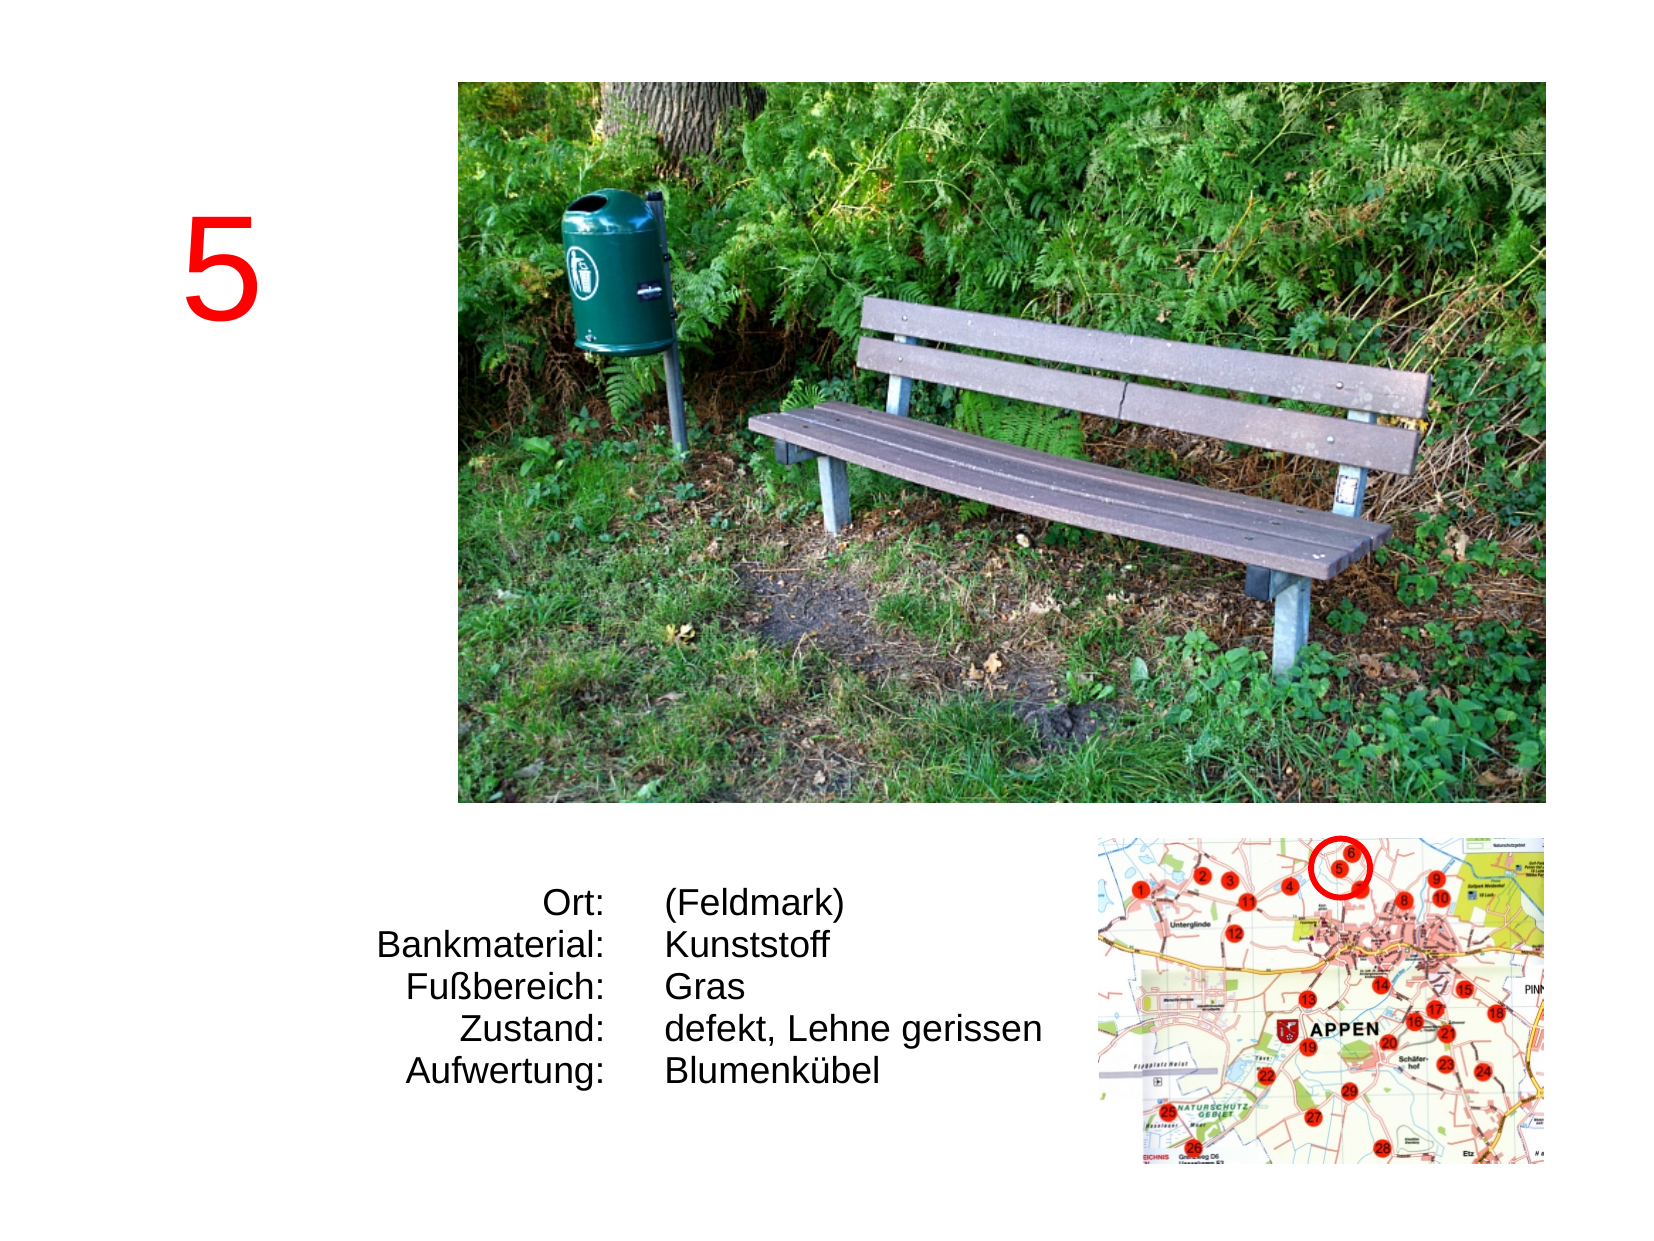

5
IMGP7851rNr05.jpg
	Ort:		(Feldmark)
	Bankmaterial:		Kunststoff
	Fußbereich:		Gras
	Zustand:		defekt, Lehne gerissen
	Aufwertung:		Blumenkübel